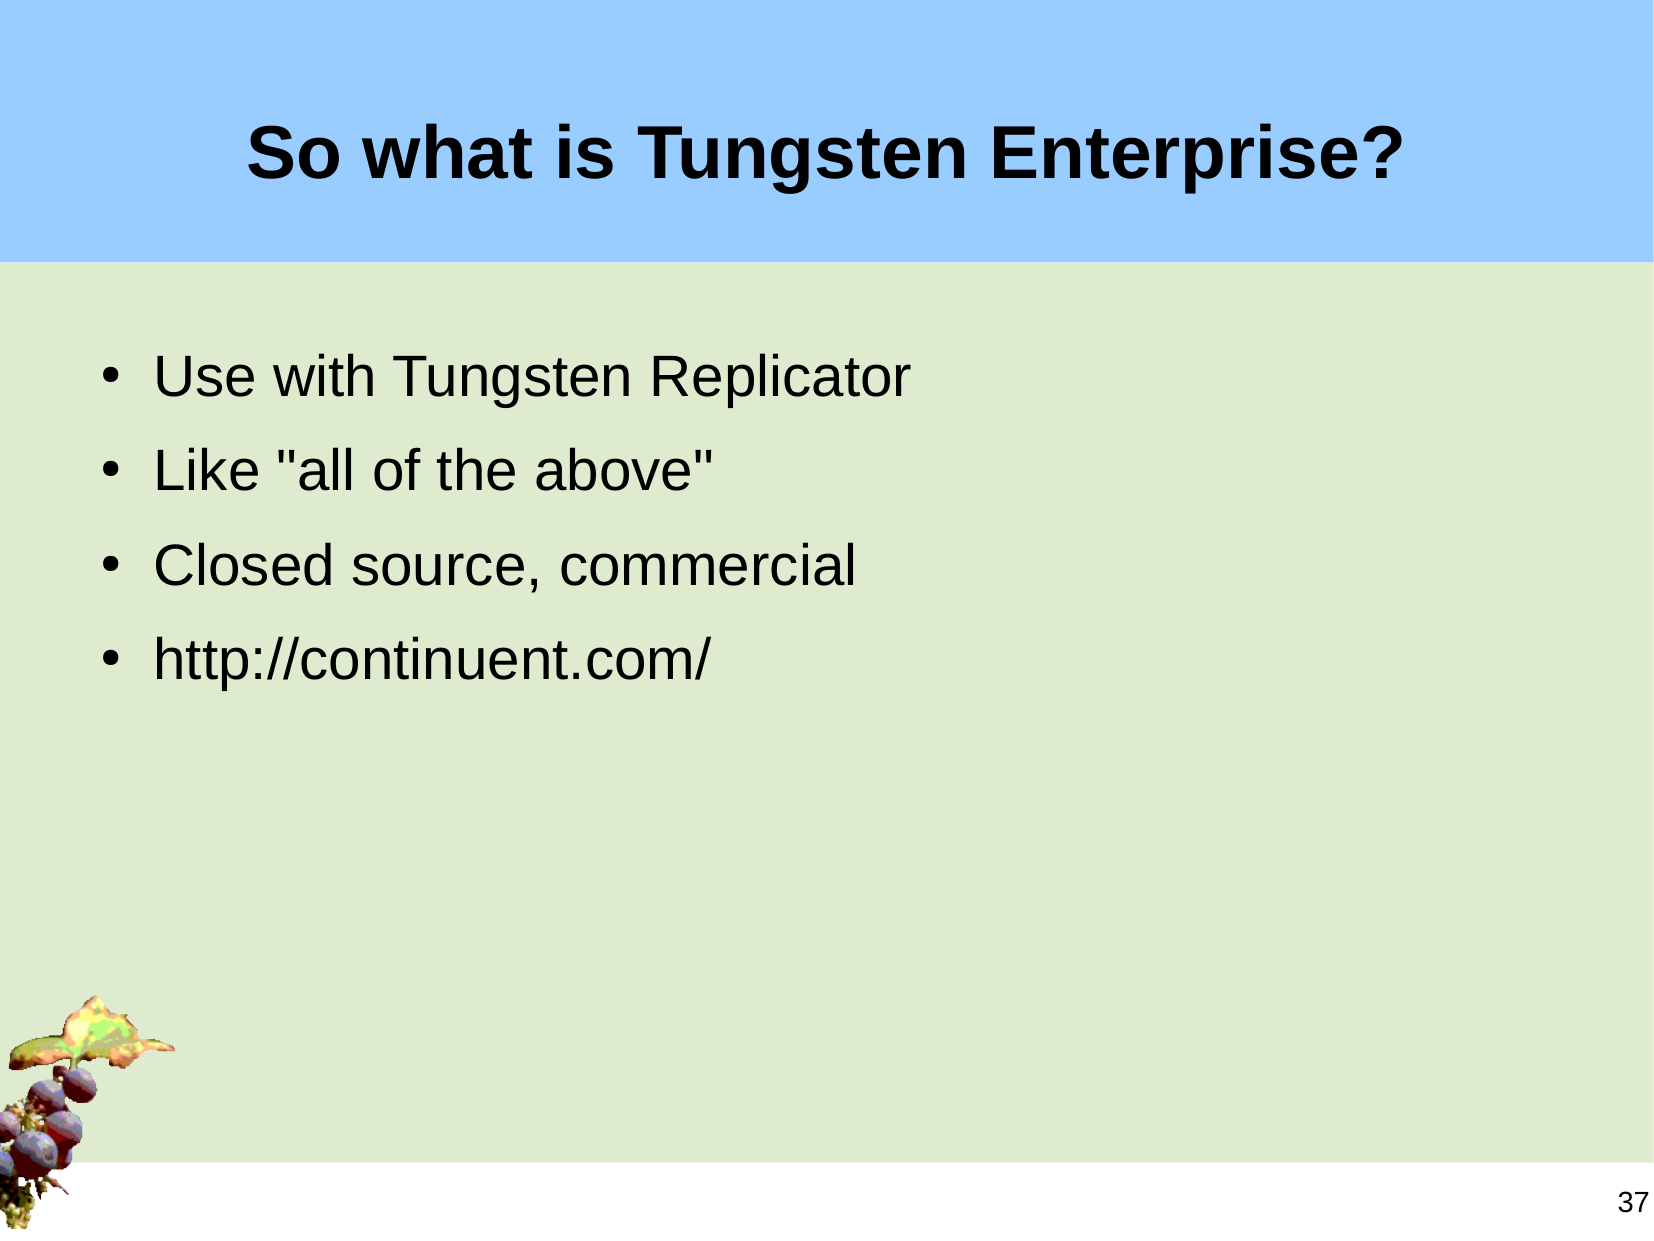

# So what is Tungsten Enterprise?
Use with Tungsten Replicator
Like "all of the above"
Closed source, commercial
http://continuent.com/
37